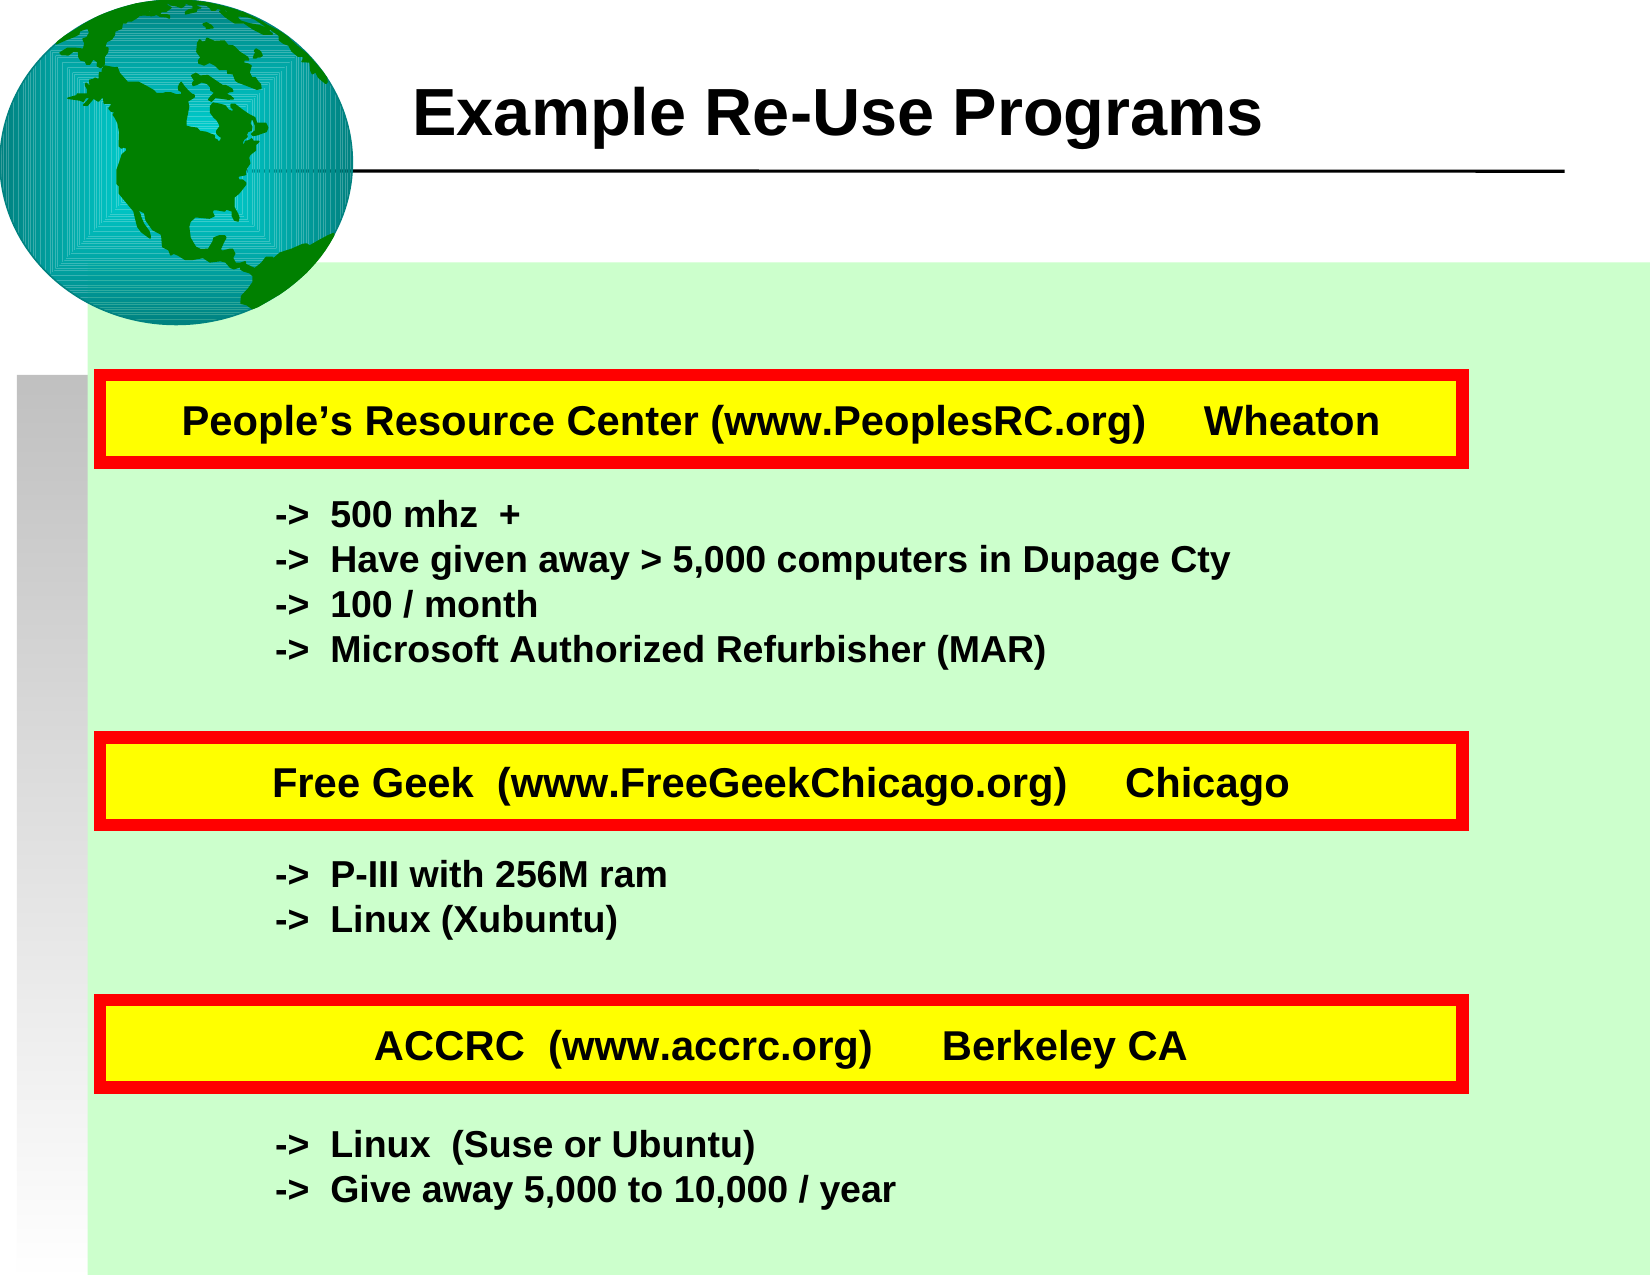

# Example Re-Use Programs
 People’s Resource Center (www.PeoplesRC.org) Wheaton
-> 500 mhz +
-> Have given away > 5,000 computers in Dupage Cty
-> 100 / month
-> Microsoft Authorized Refurbisher (MAR)
-> P-III with 256M ram
-> Linux (Xubuntu)
-> Linux (Suse or Ubuntu)
-> Give away 5,000 to 10,000 / year
 Free Geek (www.FreeGeekChicago.org) Chicago
ACCRC (www.accrc.org) Berkeley CA